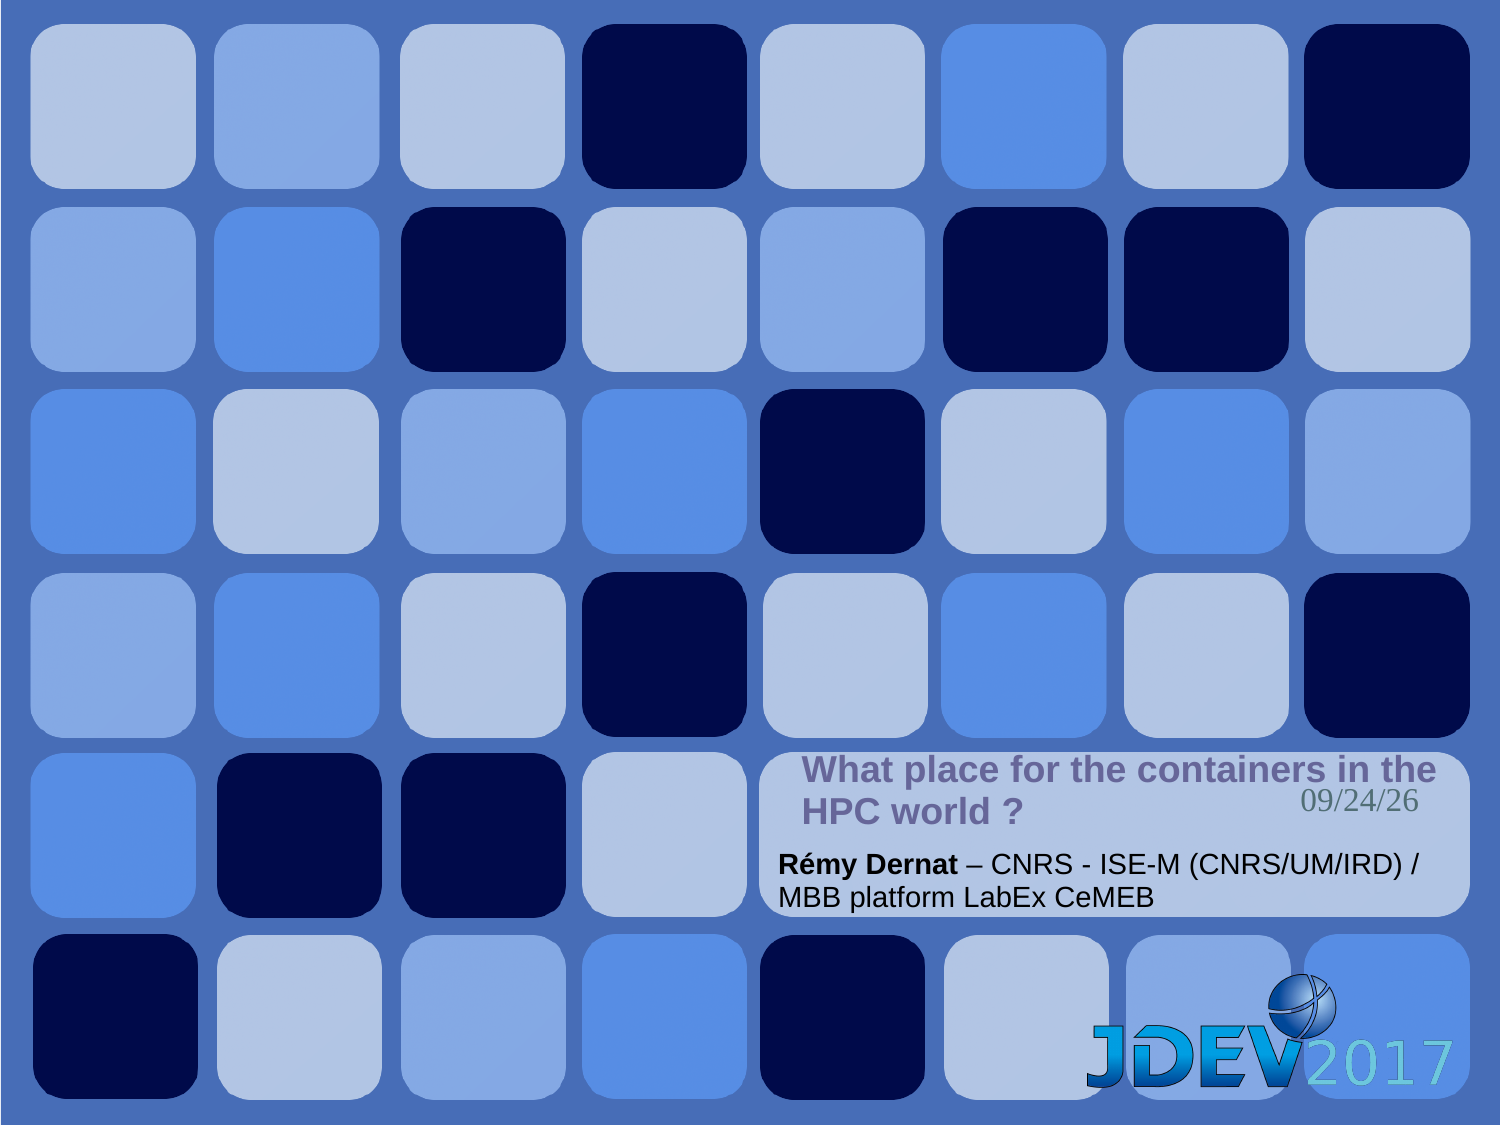

# What place for the containers in the HPC world ?
Rémy Dernat – CNRS - ISE-M (CNRS/UM/IRD) / MBB platform LabEx CeMEB